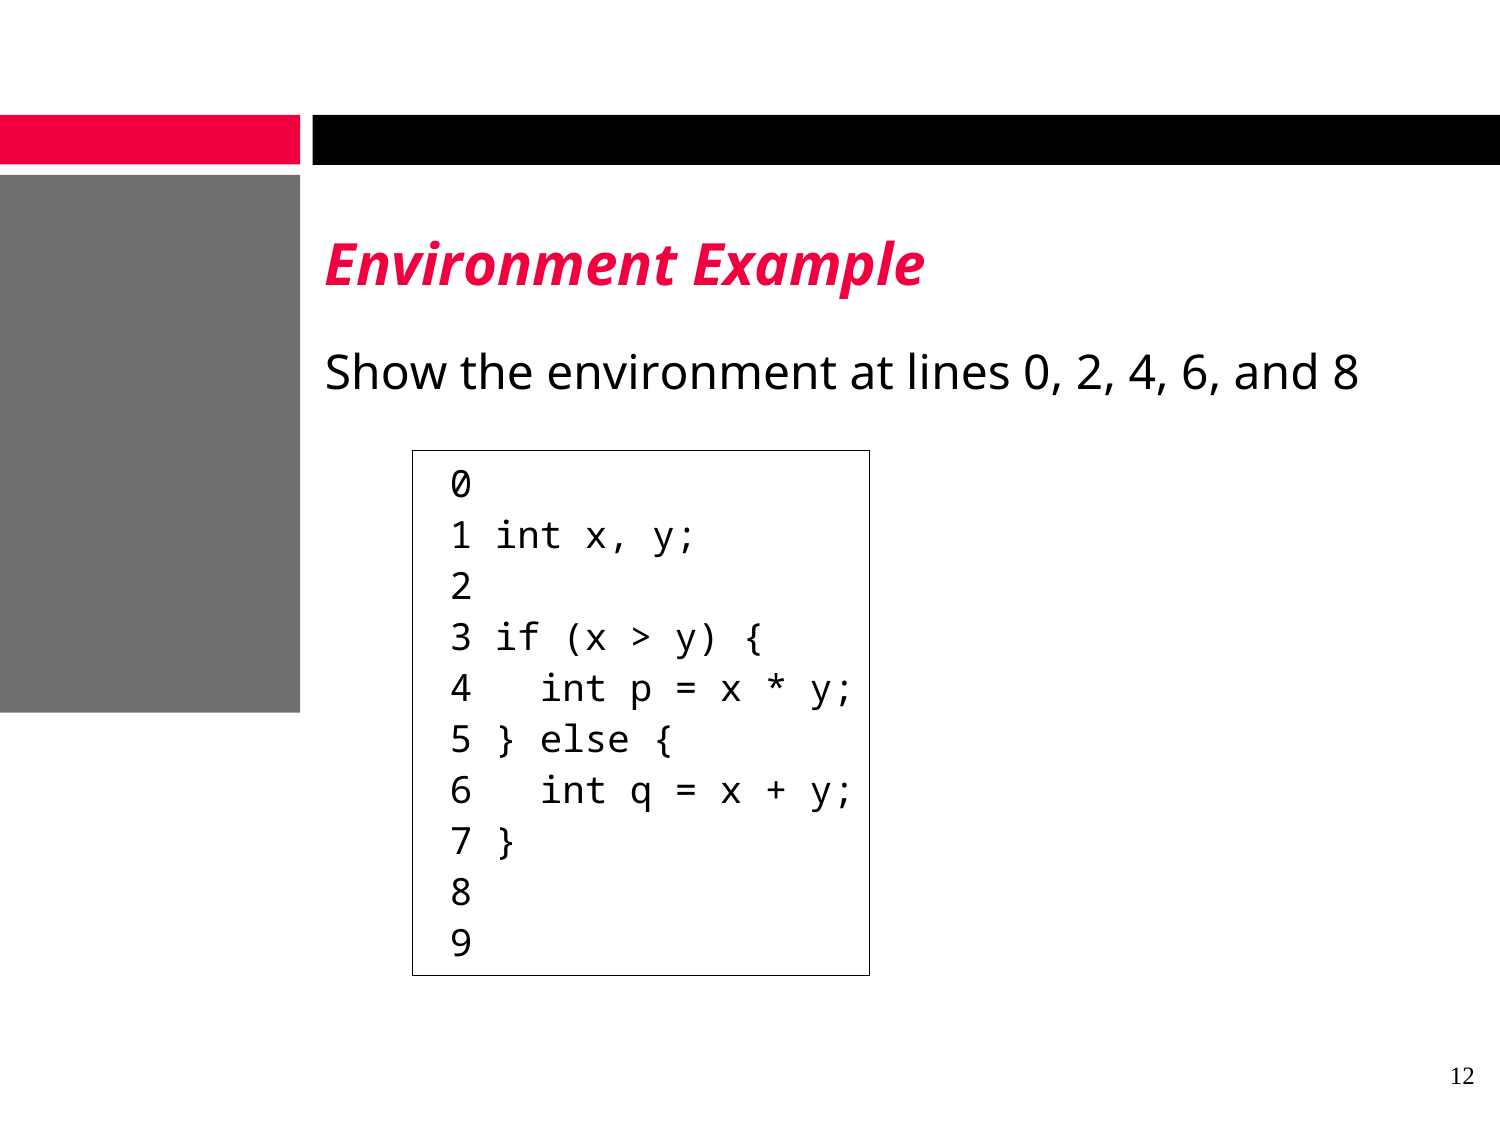

# Environment Example
Show the environment at lines 0, 2, 4, 6, and 8
 0
 1 int x, y;
 2
 3 if (x > y) {
 4 int p = x * y;
 5 } else {
 6 int q = x + y;
 7 }
 8
 9
12